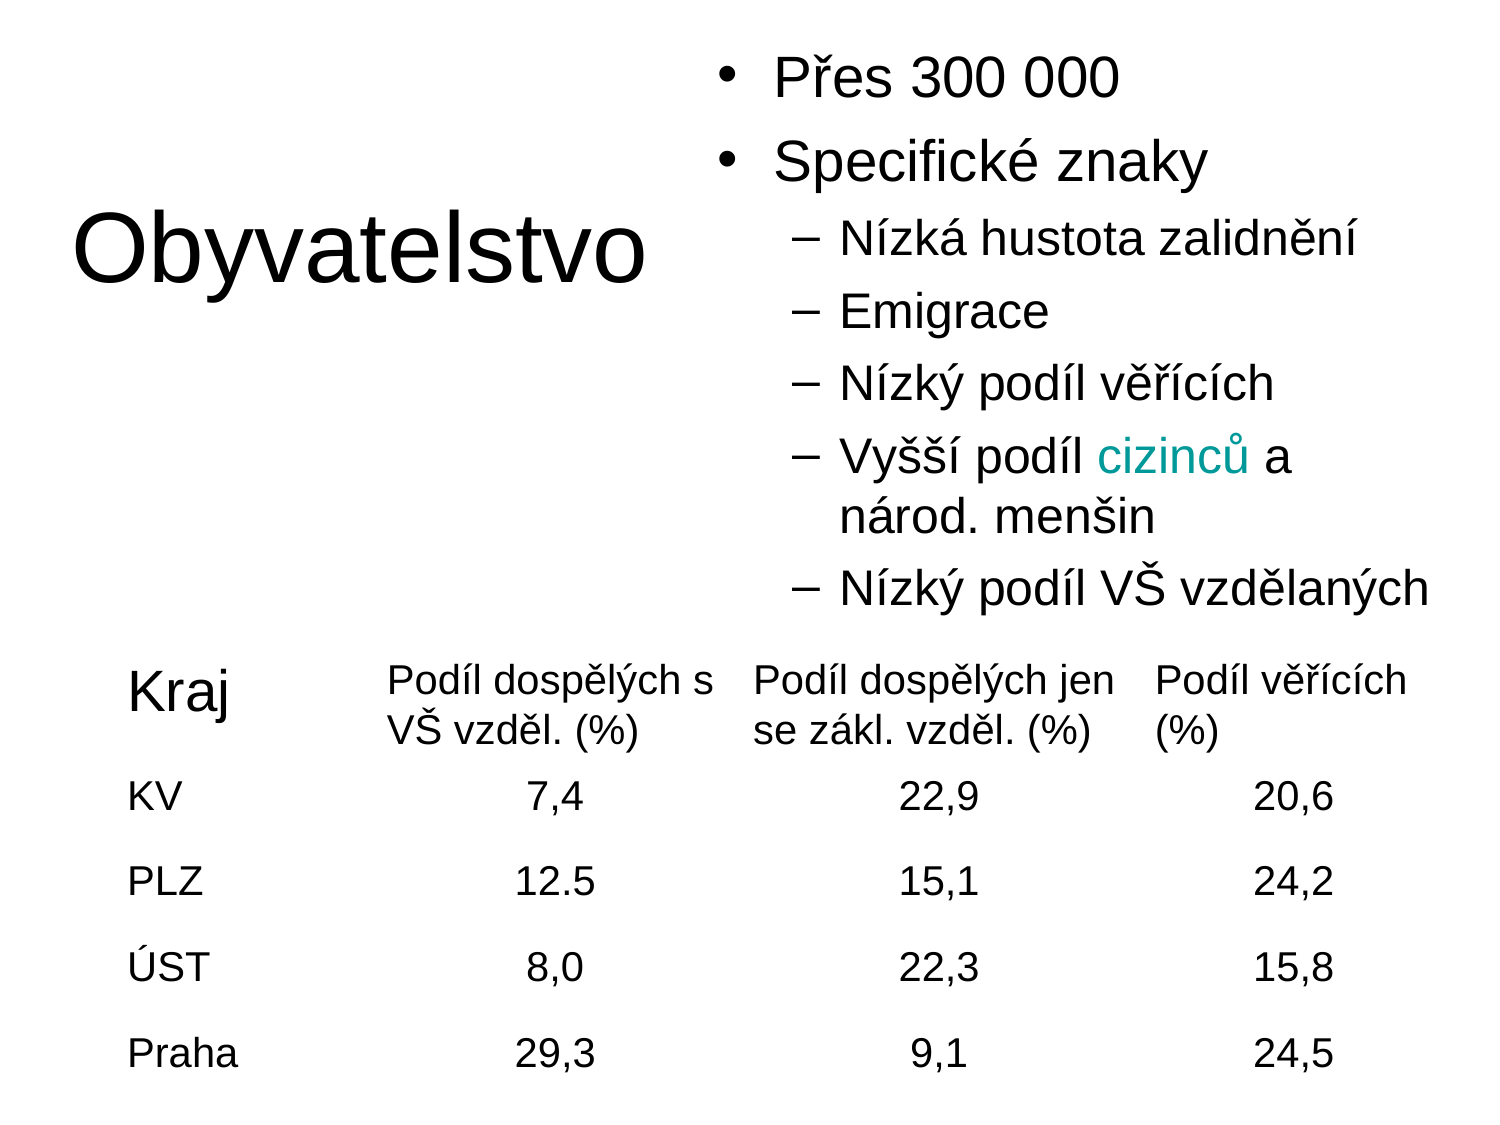

Přes 300 000
Specifické znaky
Nízká hustota zalidnění
Emigrace
Nízký podíl věřících
Vyšší podíl cizinců a národ. menšin
Nízký podíl VŠ vzdělaných
# Obyvatelstvo
| Kraj | Podíl dospělých s VŠ vzděl. (%) | Podíl dospělých jen se zákl. vzděl. (%) | Podíl věřících (%) |
| --- | --- | --- | --- |
| KV | 7,4 | 22,9 | 20,6 |
| PLZ | 12.5 | 15,1 | 24,2 |
| ÚST | 8,0 | 22,3 | 15,8 |
| Praha | 29,3 | 9,1 | 24,5 |